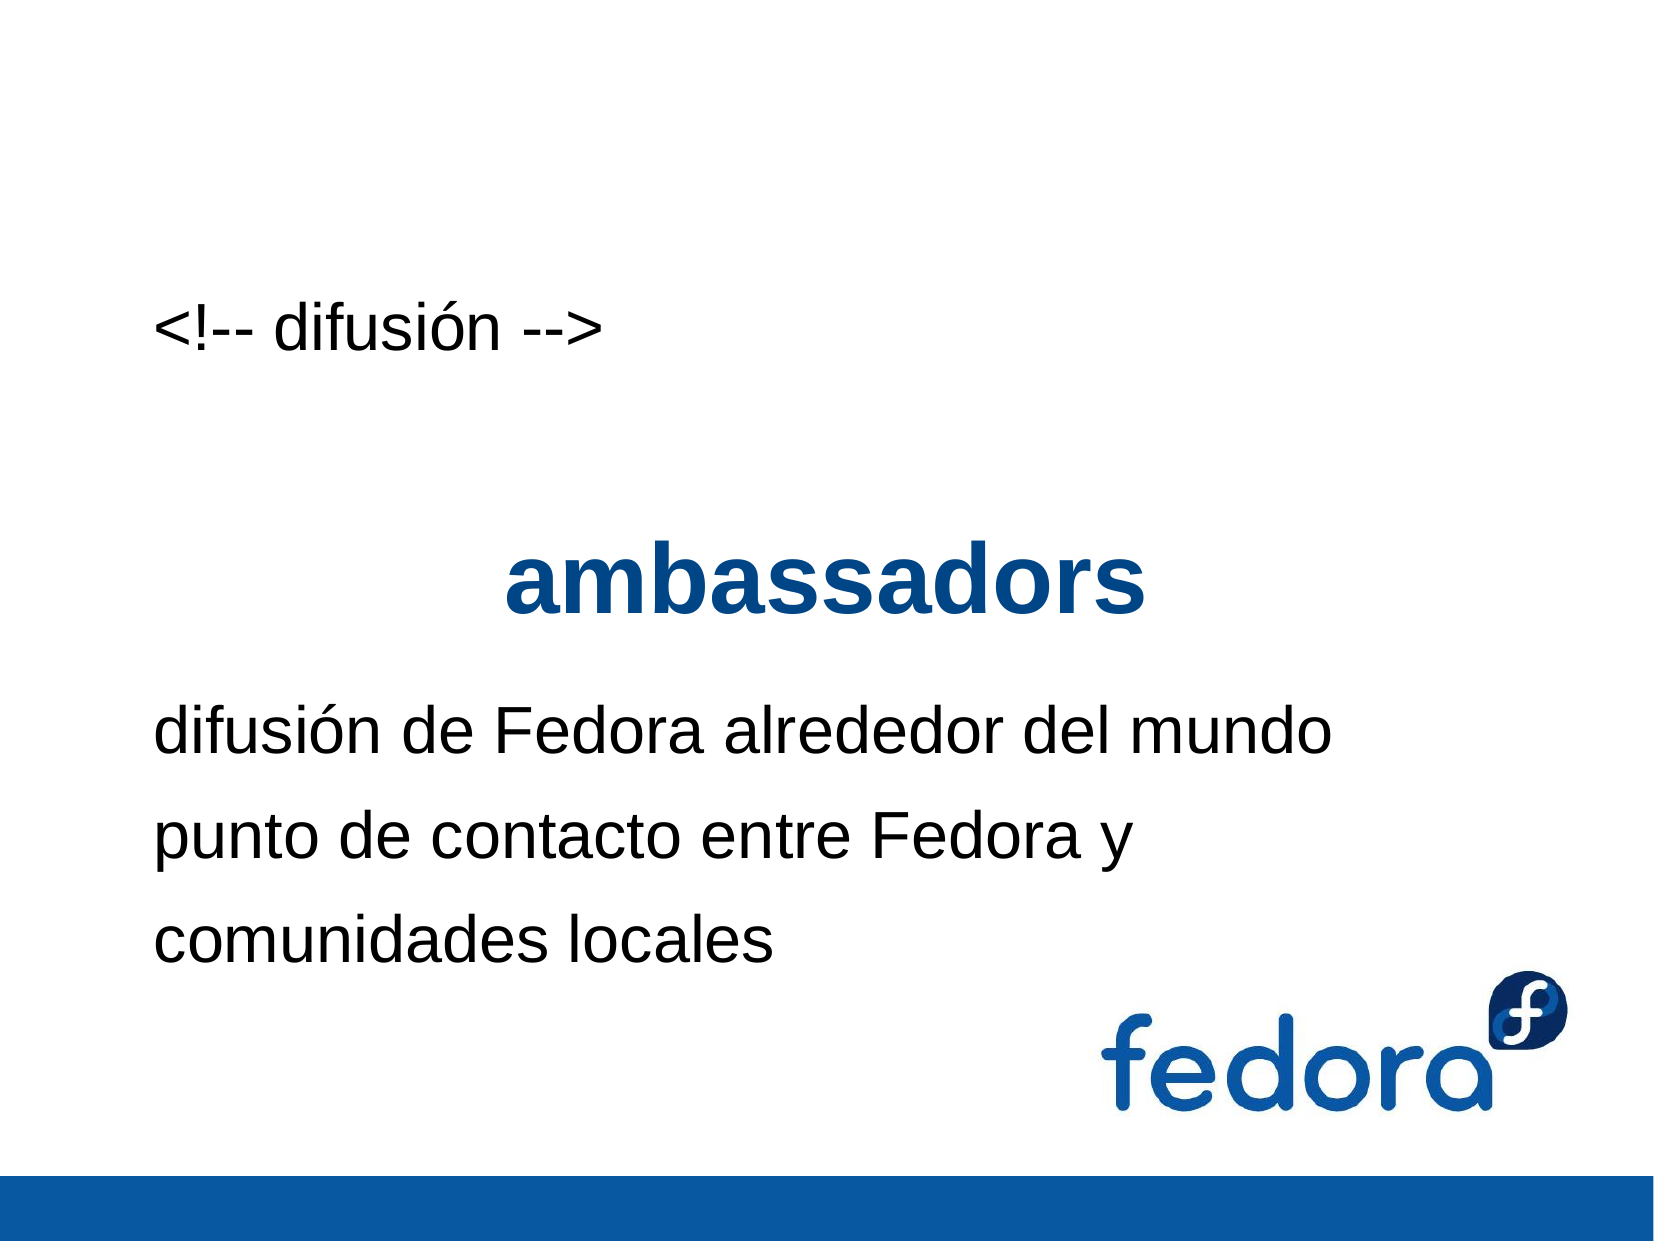

# ambassadors
<!-- difusión -->
difusión de Fedora alrededor del mundo
punto de contacto entre Fedora y
comunidades locales